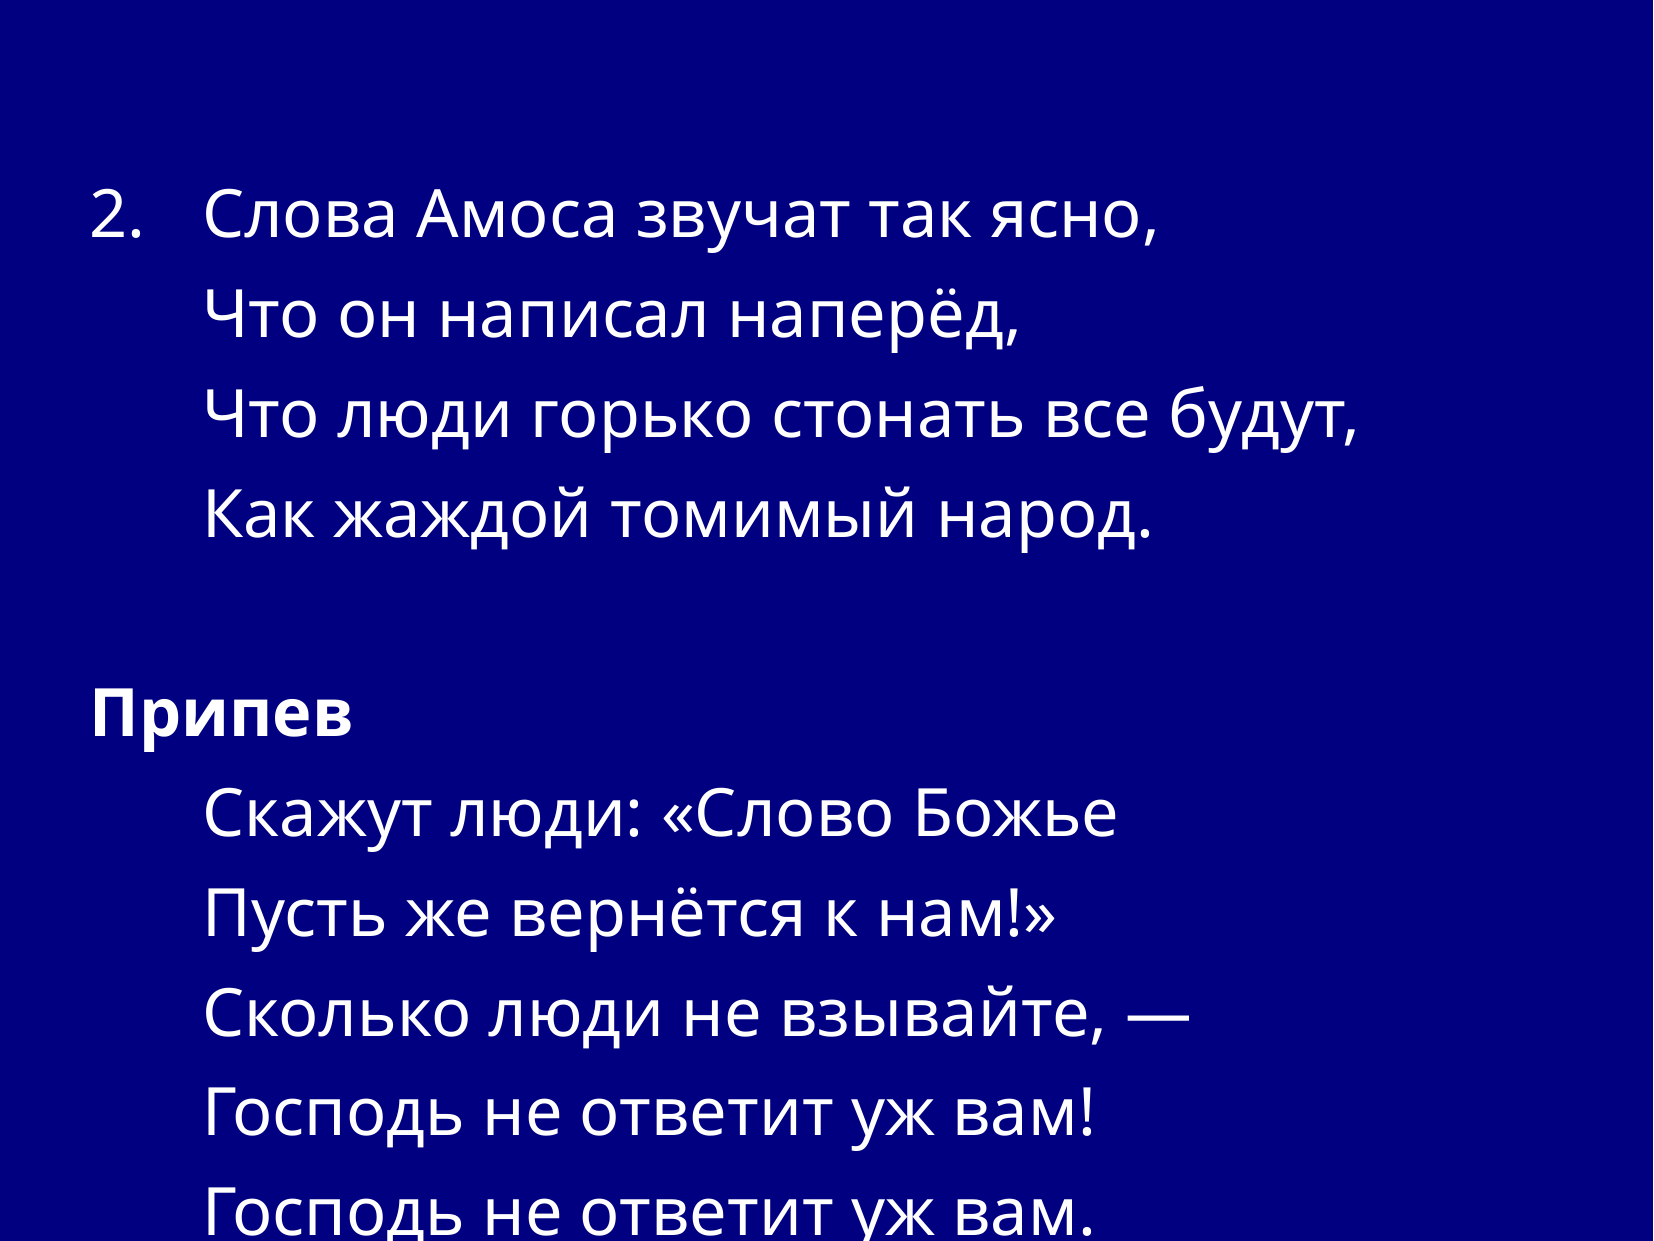

2.	Слова Амоса звучат так ясно,
	Что он написал наперёд,
	Что люди горько стонать все будут,
	Как жаждой томимый народ.
Припев
	Скажут люди: «Слово Божье
	Пусть же вернётся к нам!»
	Сколько люди не взывайте, —
	Господь не ответит уж вам!
	Господь не ответит уж вам.